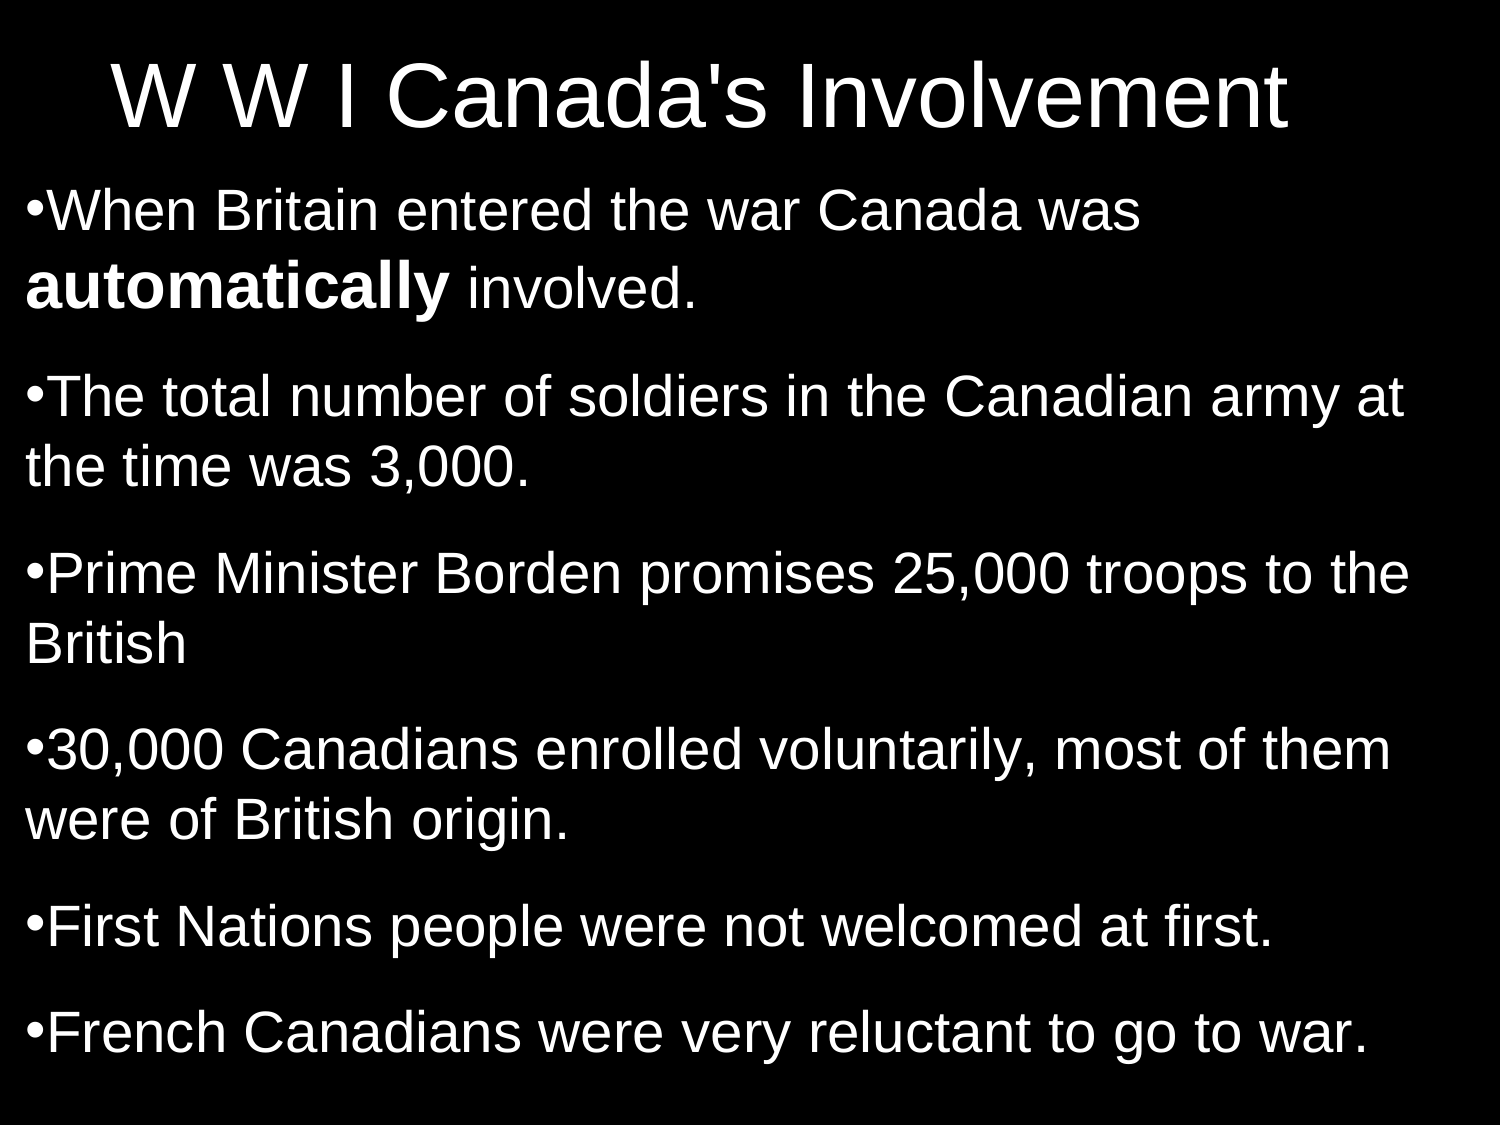

W W I Canada's Involvement
When Britain entered the war Canada was automatically involved.
The total number of soldiers in the Canadian army at the time was 3,000.
Prime Minister Borden promises 25,000 troops to the British
30,000 Canadians enrolled voluntarily, most of them were of British origin.
First Nations people were not welcomed at first.
French Canadians were very reluctant to go to war.